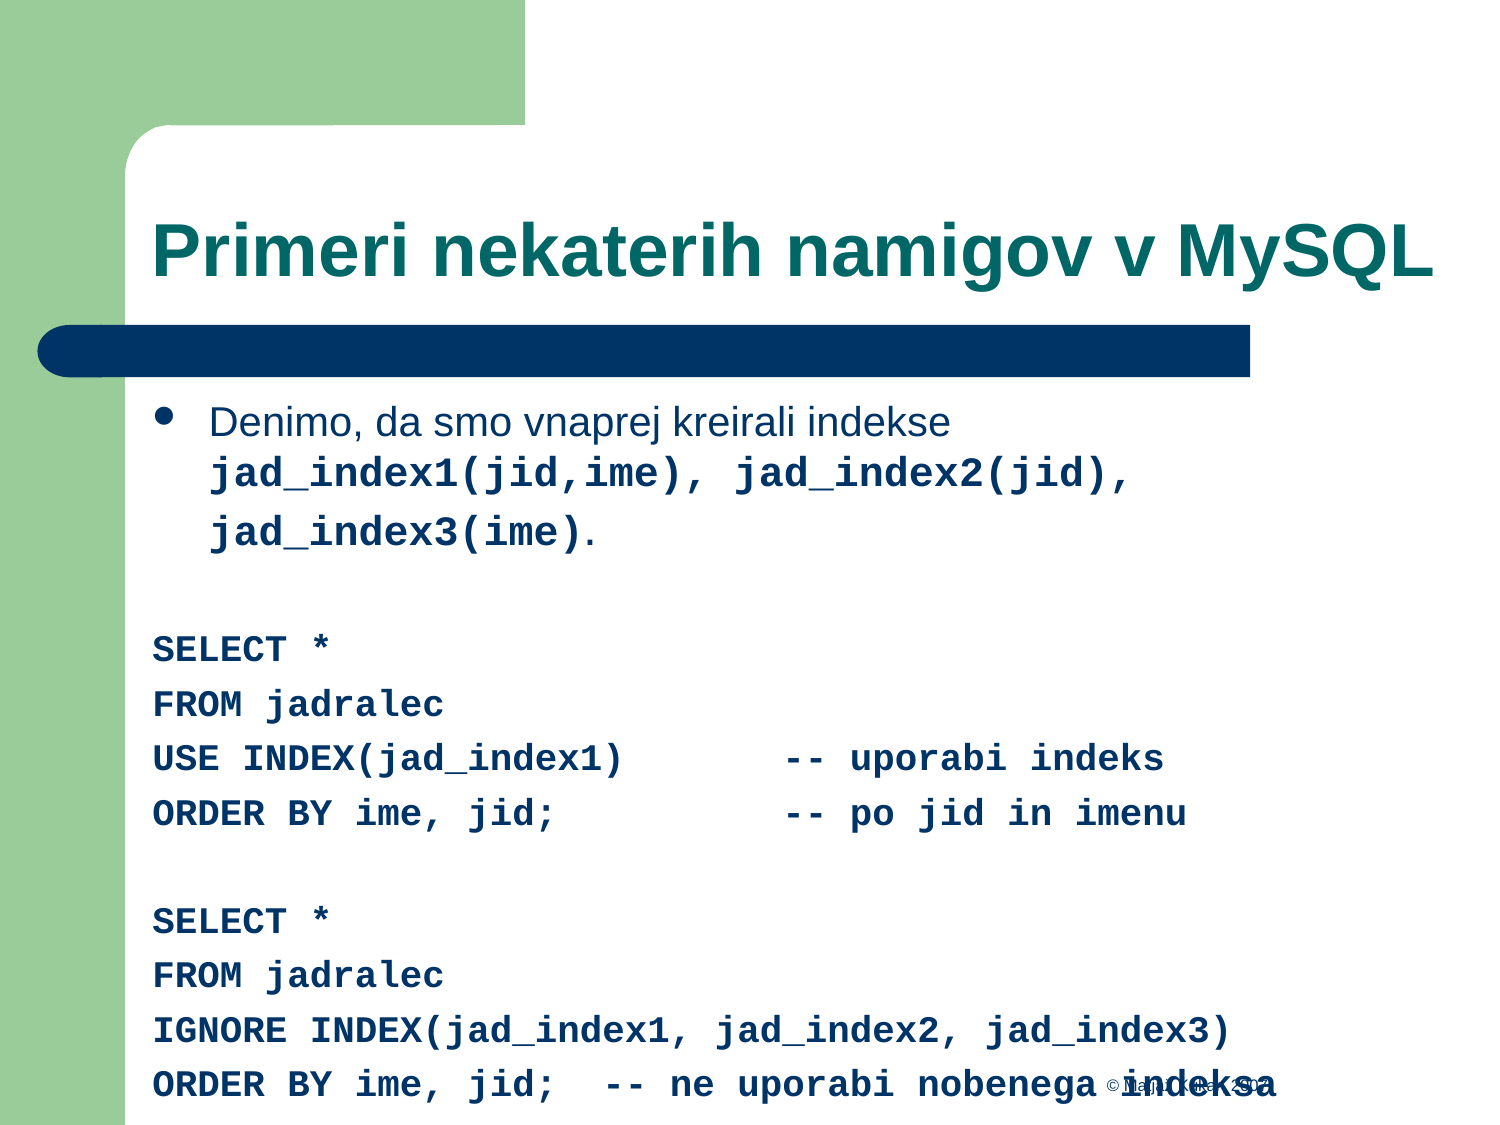

# Primeri nekaterih namigov v MySQL
Denimo, da smo vnaprej kreirali indekse jad_index1(jid,ime), jad_index2(jid), jad_index3(ime).
SELECT *
FROM jadralec
USE INDEX(jad_index1) -- uporabi indeks
ORDER BY ime, jid; -- po jid in imenu
SELECT *
FROM jadralec
IGNORE INDEX(jad_index1, jad_index2, jad_index3)
ORDER BY ime, jid; -- ne uporabi nobenega indeksa
© Matjaž Kukar, 2007